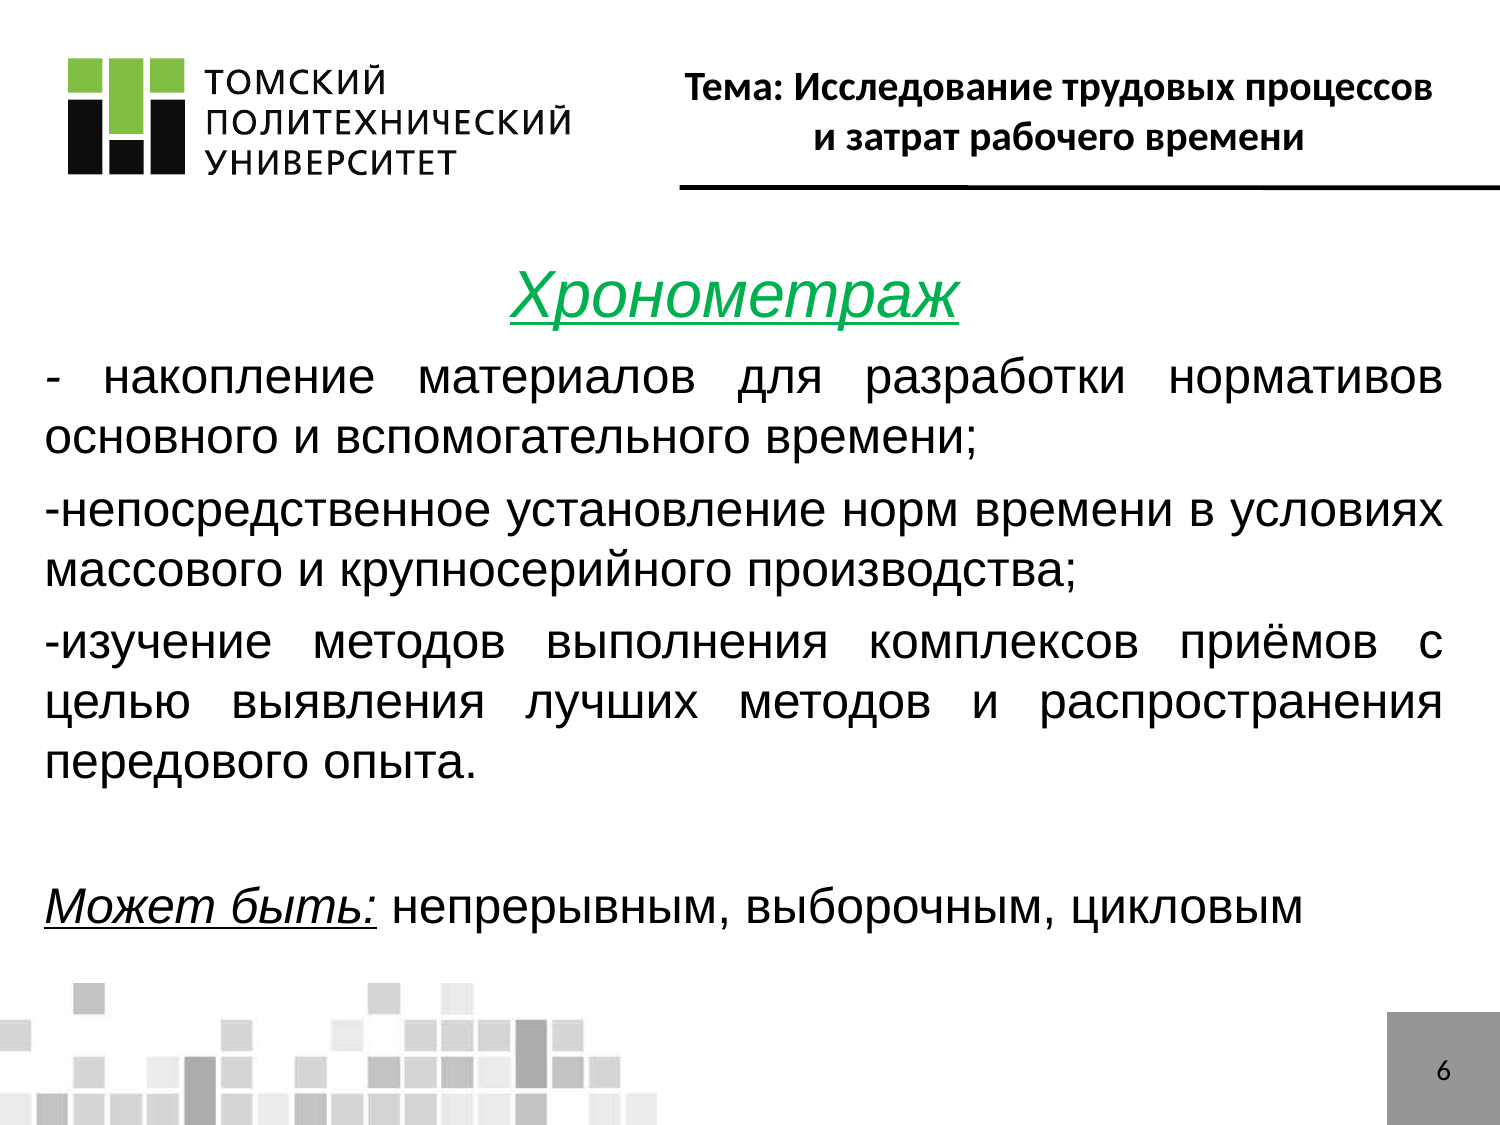

# Тема: Исследование трудовых процессов и затрат рабочего времени
Хронометраж
- накопление материалов для разработки нормативов основного и вспомогательного времени;
непосредственное установление норм времени в условиях массового и крупносерийного производства;
изучение методов выполнения комплексов приёмов с целью выявления лучших методов и распространения передового опыта.
Может быть: непрерывным, выборочным, цикловым
6